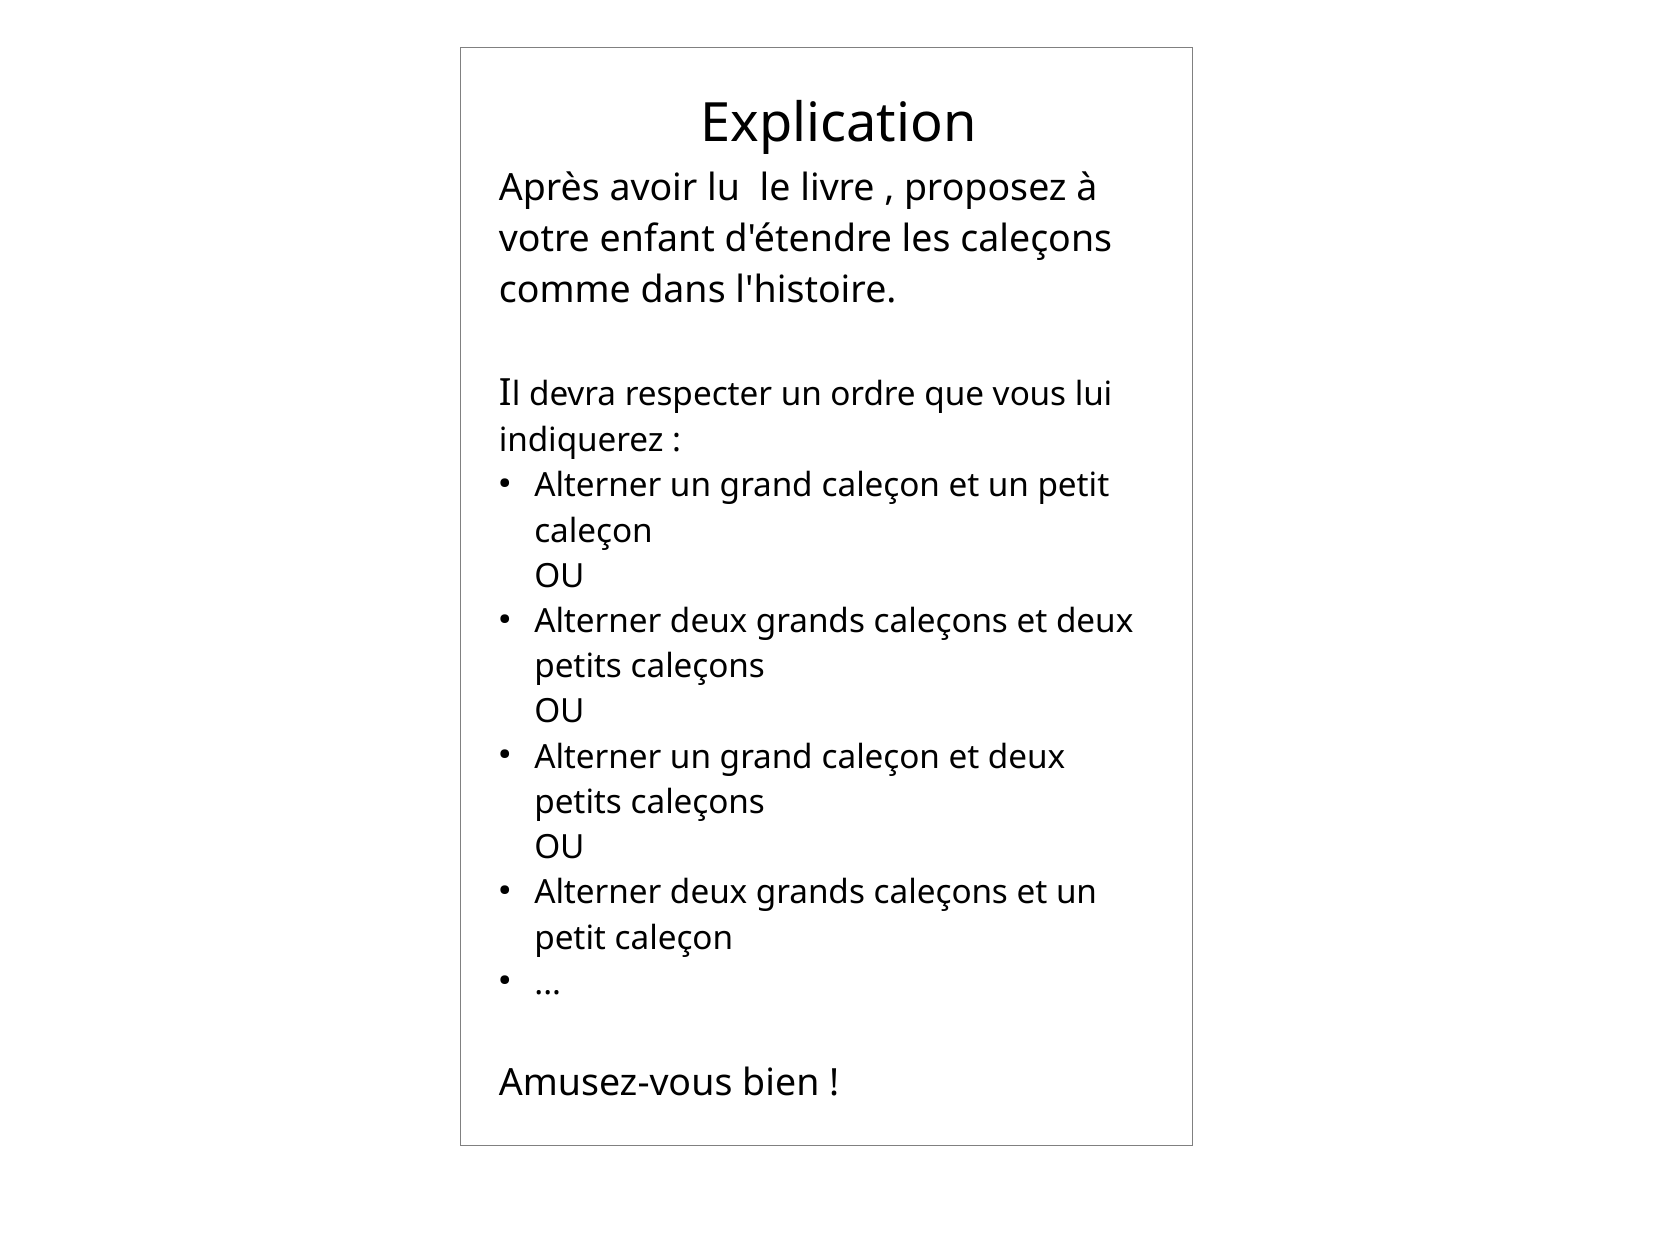

Explication
Après avoir lu le livre , proposez à votre enfant d'étendre les caleçons comme dans l'histoire.
Il devra respecter un ordre que vous lui indiquerez :
Alterner un grand caleçon et un petit caleçon
OU
Alterner deux grands caleçons et deux petits caleçons
OU
Alterner un grand caleçon et deux petits caleçons
OU
Alterner deux grands caleçons et un petit caleçon
...
Amusez-vous bien !